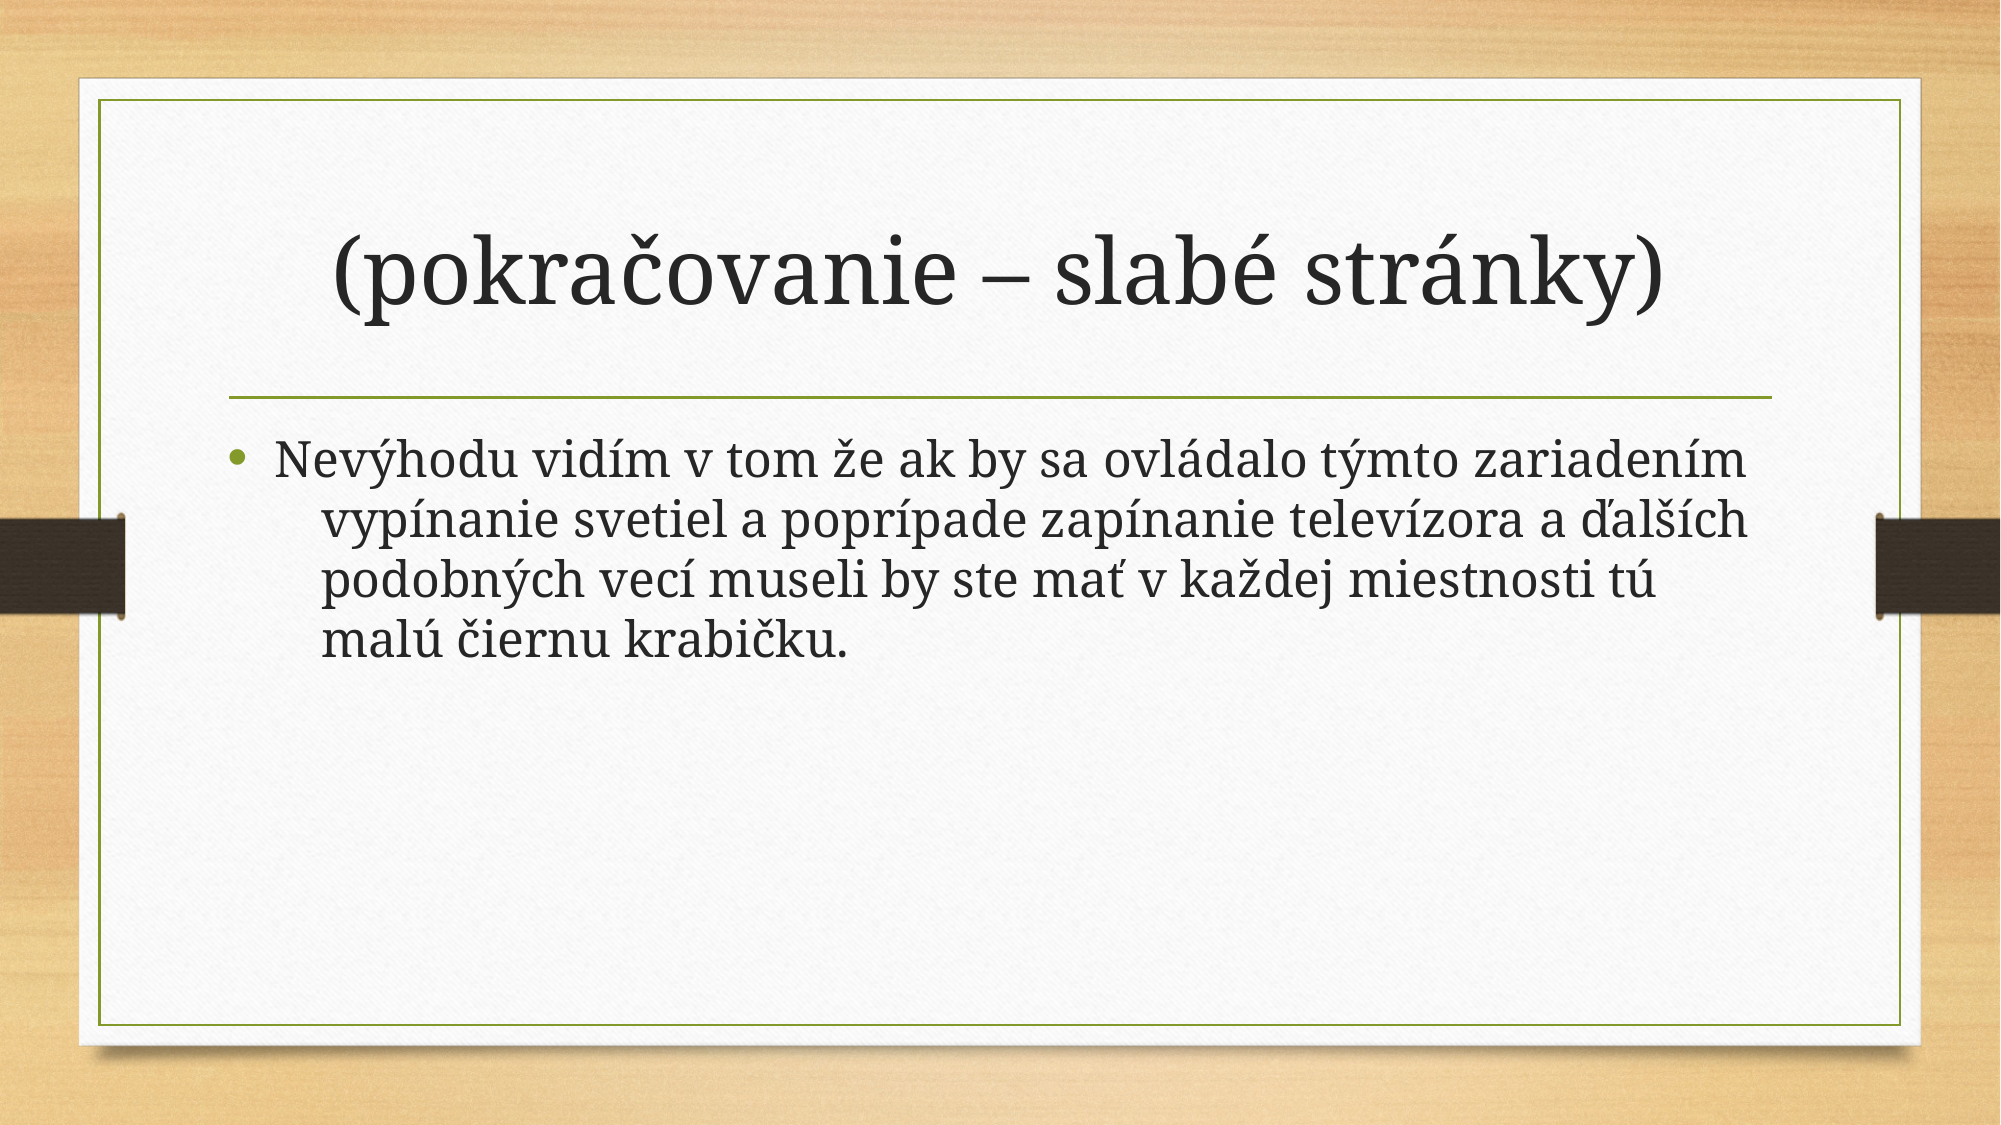

# (pokračovanie – slabé stránky)
Nevýhodu vidím v tom že ak by sa ovládalo týmto zariadením vypínanie svetiel a poprípade zapínanie televízora a ďalších podobných vecí museli by ste mať v každej miestnosti tú malú čiernu krabičku.